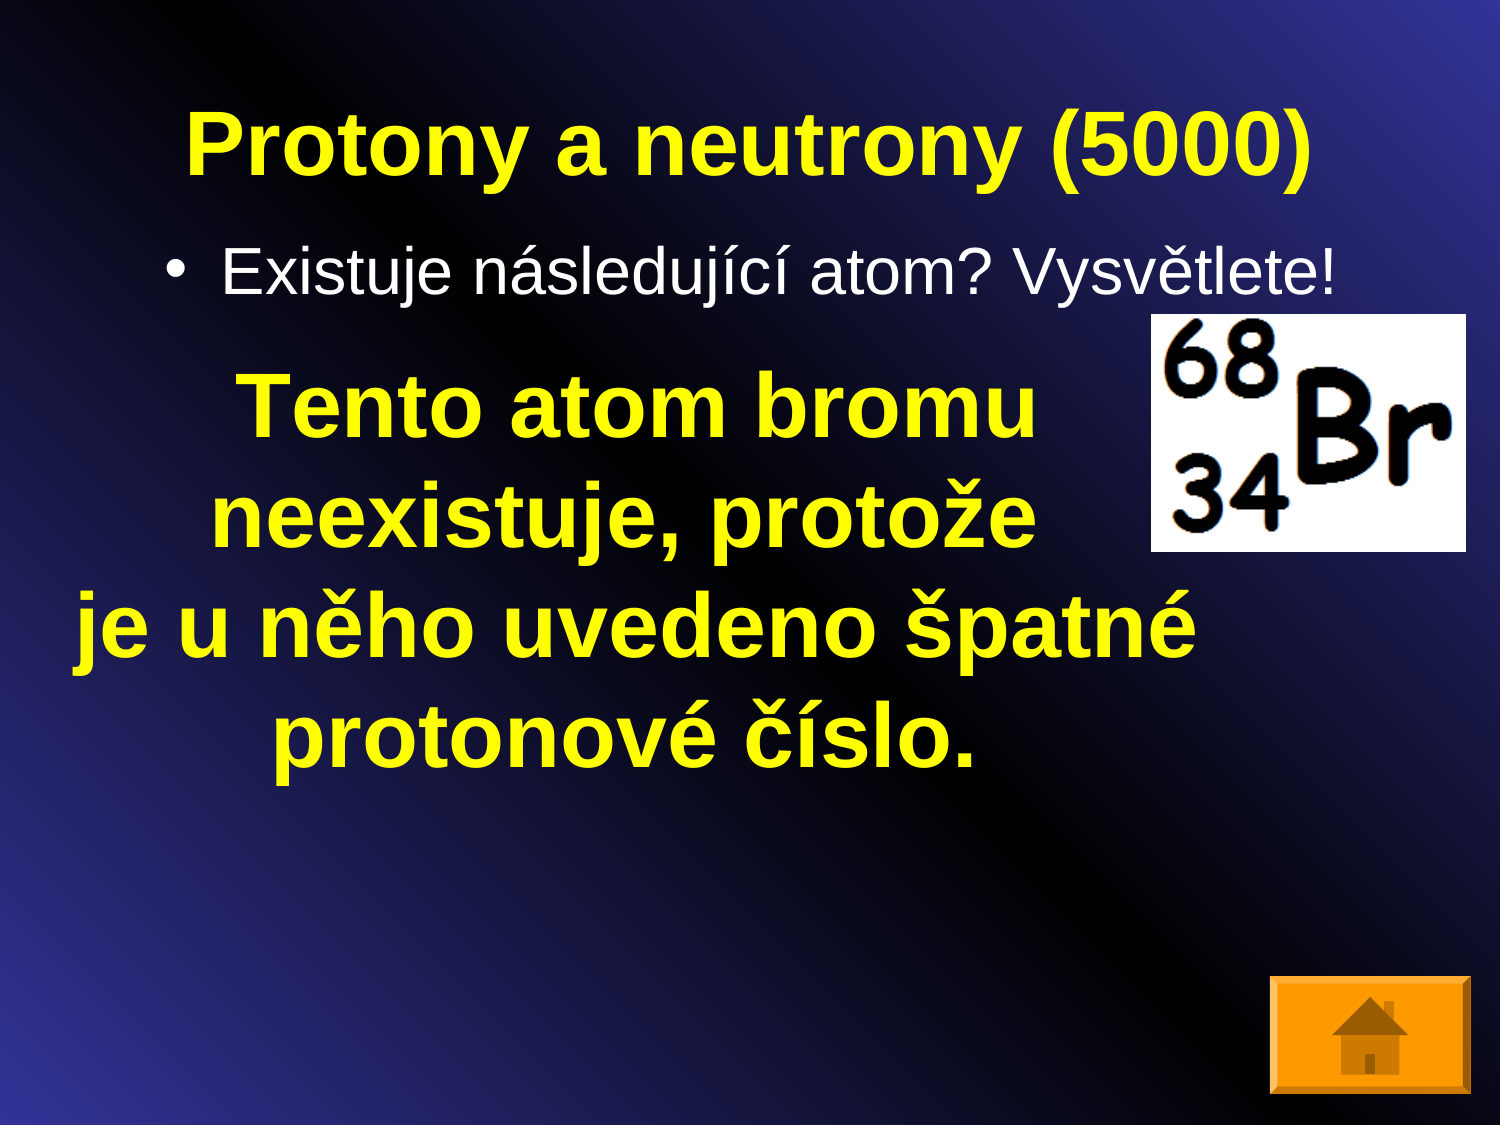

# Protony a neutrony (5000)
Existuje následující atom? Vysvětlete!
Tento atom bromu neexistuje, protože
je u něho uvedeno špatné protonové číslo.